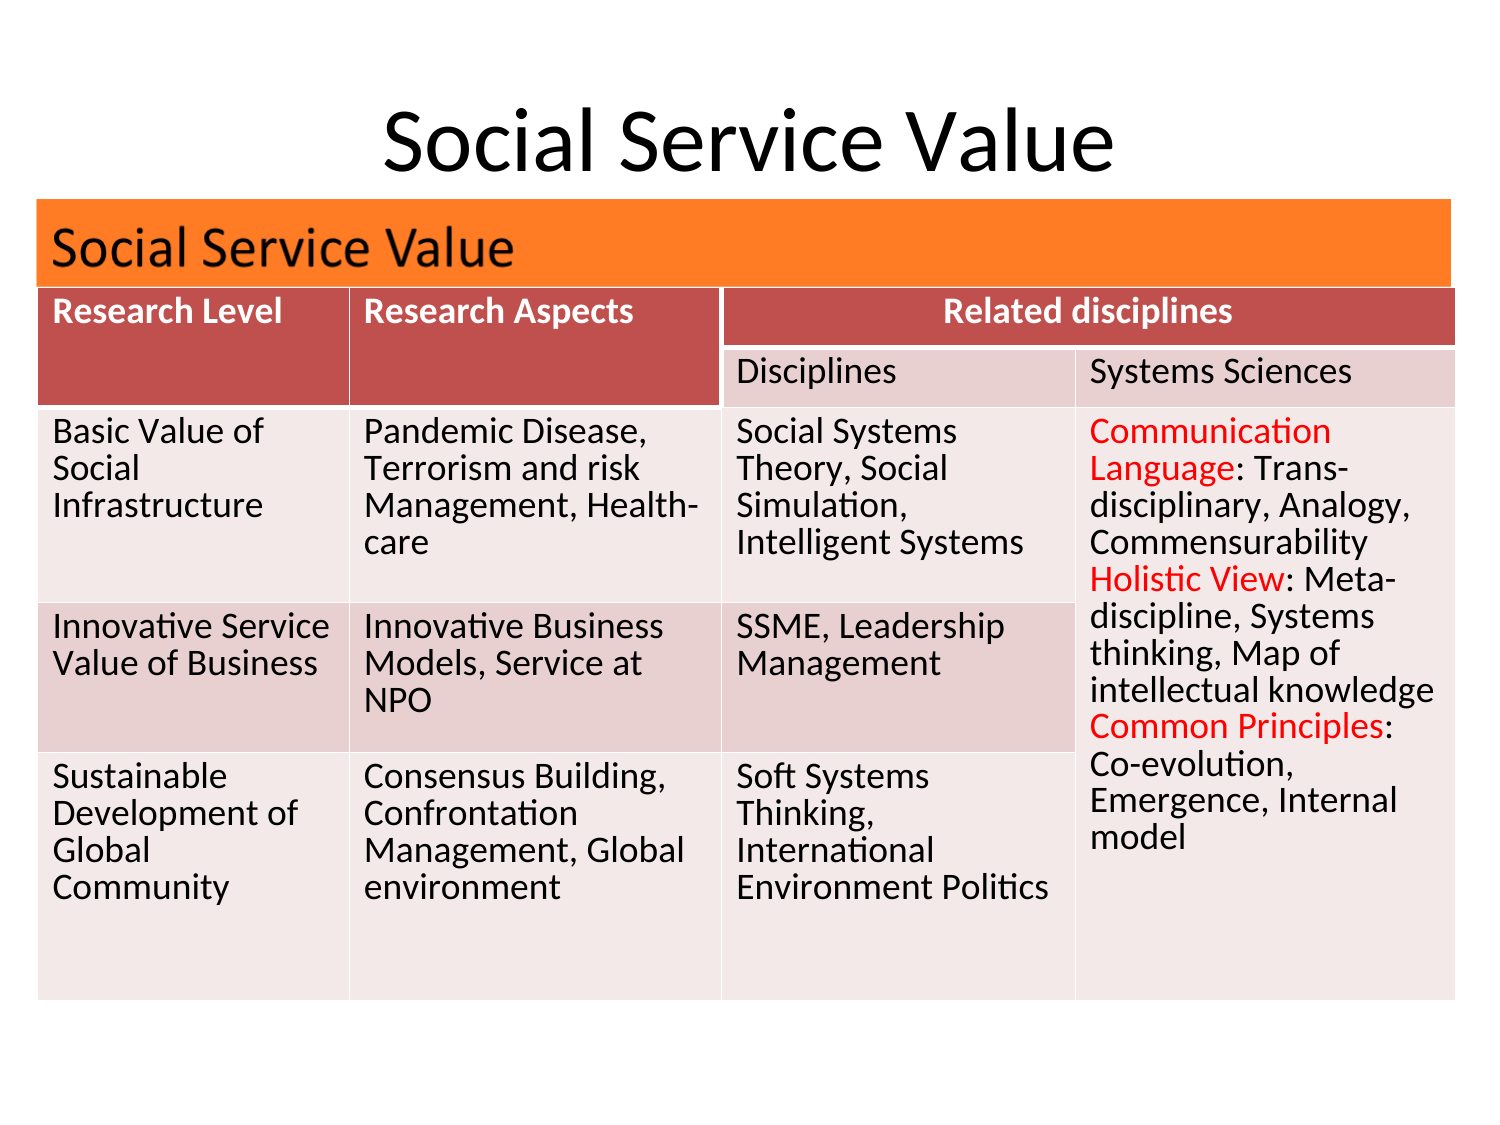

# Social Service Value
| Research Level | Research Aspects | Related disciplines | |
| --- | --- | --- | --- |
| | | Disciplines | Systems Sciences |
| Basic Value of Social Infrastructure | Pandemic Disease, Terrorism and risk Management, Health-care | Social Systems Theory, Social Simulation, Intelligent Systems | Communication Language: Trans-disciplinary, Analogy, Commensurability Holistic View: Meta-discipline, Systems thinking, Map of intellectual knowledge Common Principles: Co-evolution, Emergence, Internal model |
| Innovative Service Value of Business | Innovative Business Models, Service at NPO | SSME, Leadership Management | |
| Sustainable Development of Global Community | Consensus Building, Confrontation Management, Global environment | Soft Systems Thinking, International Environment Politics | |